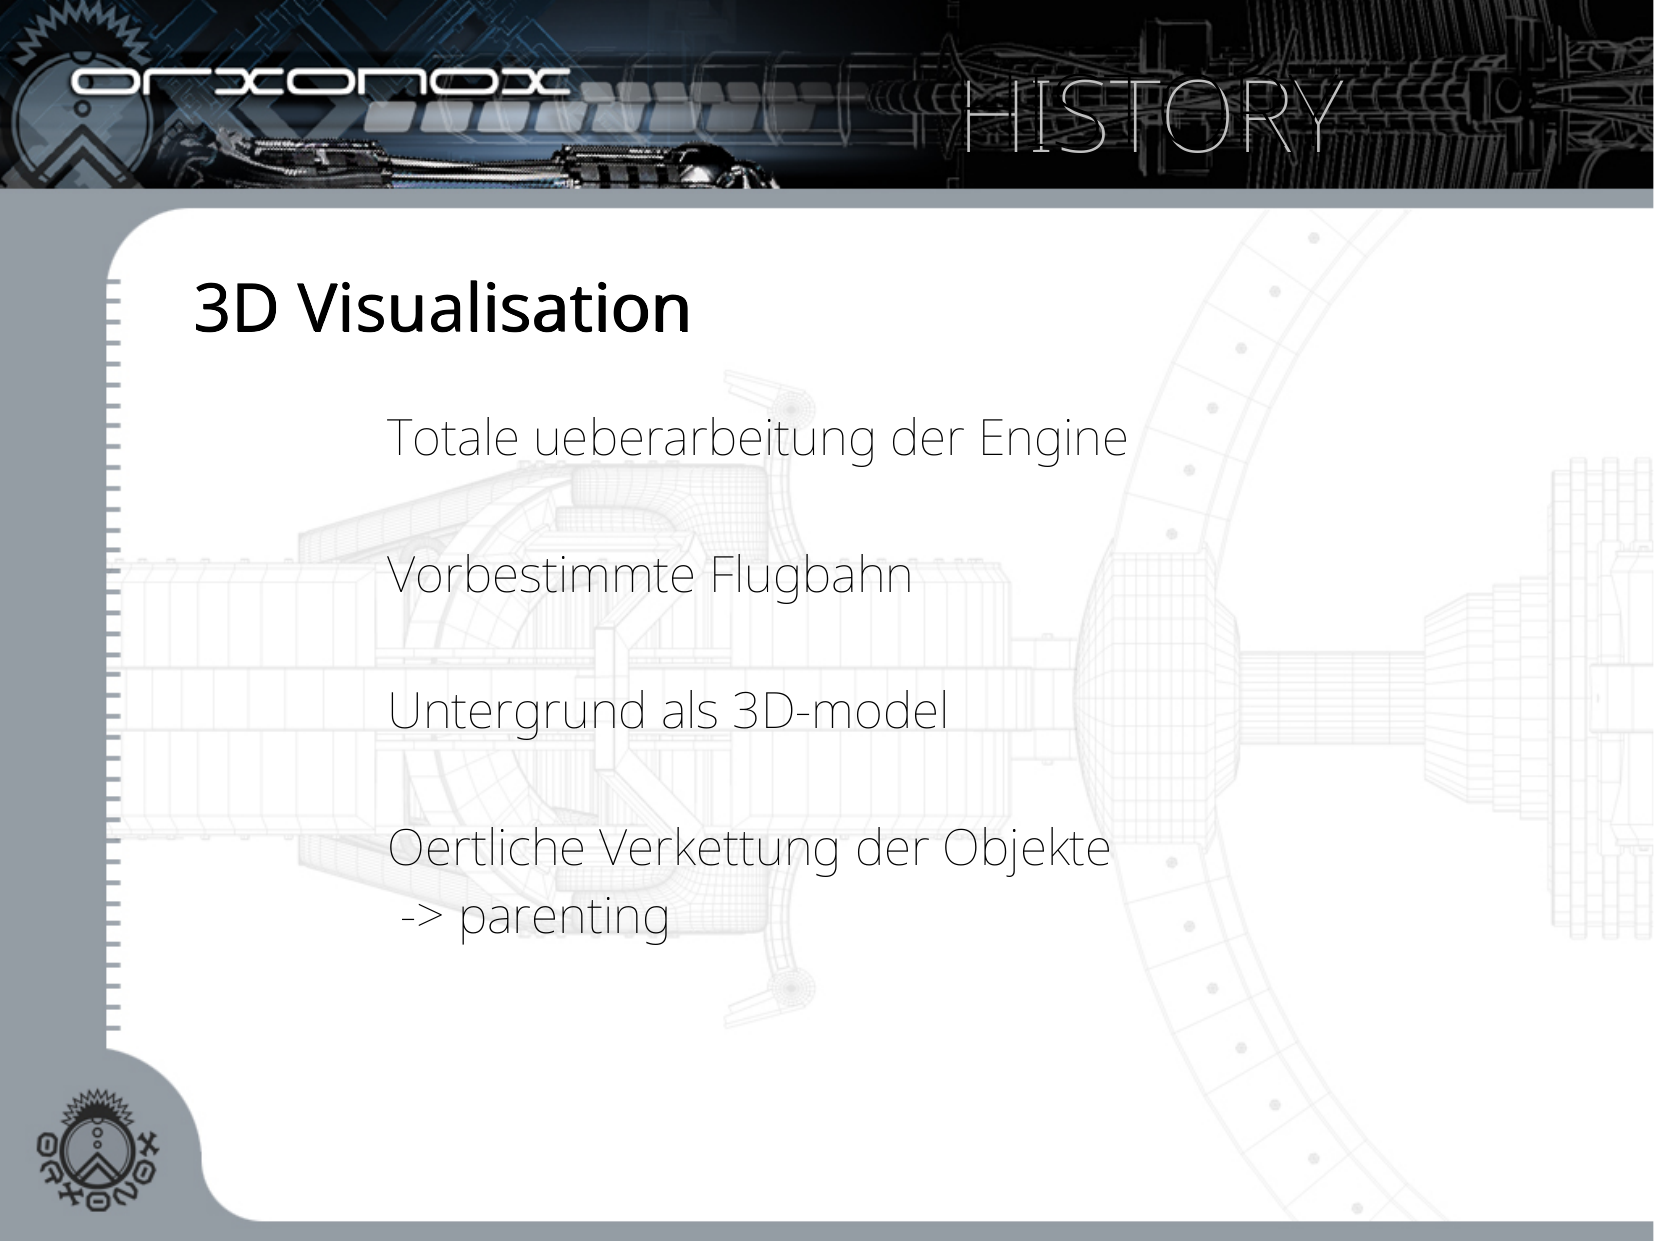

HISTORY
3D Visualisation
Totale ueberarbeitung der Engine
Vorbestimmte Flugbahn
Untergrund als 3D-model
Oertliche Verkettung der Objekte
 -> parenting